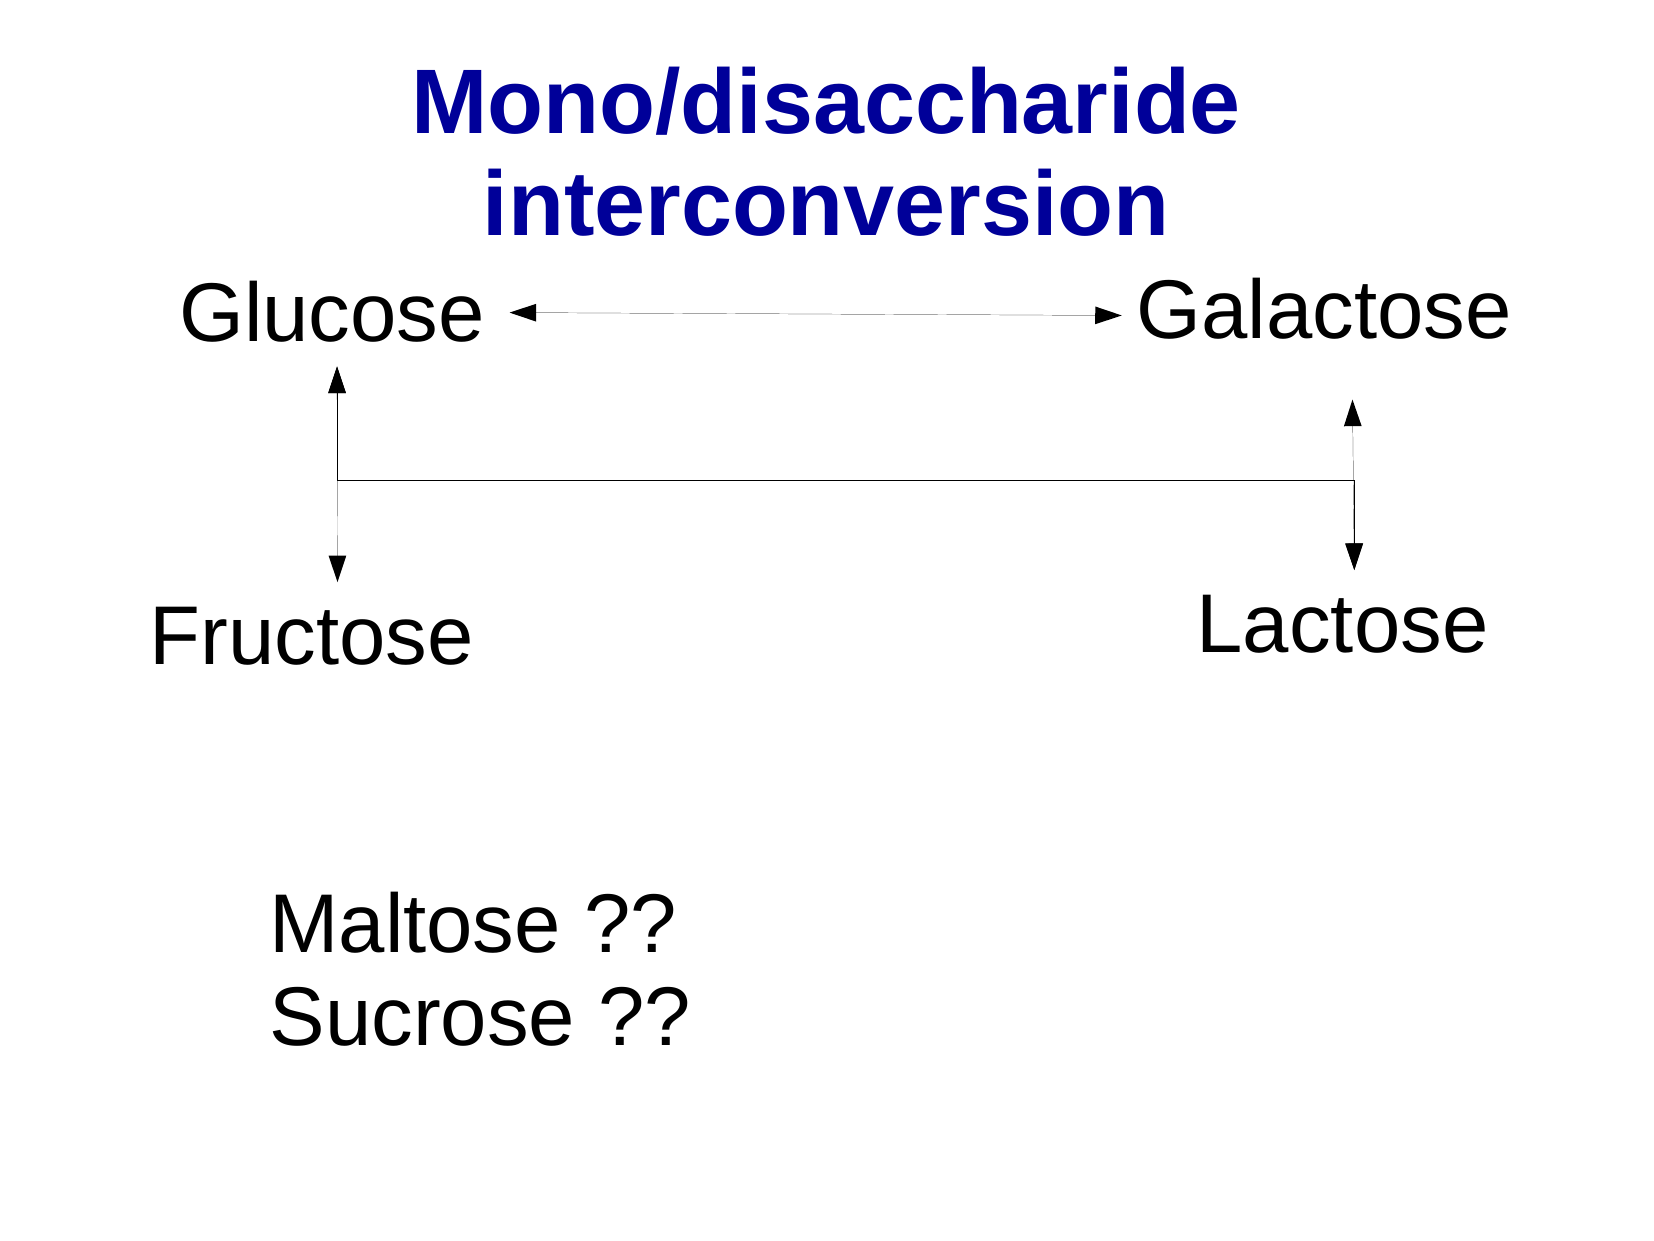

# Mono/disaccharide interconversion
Galactose
Glucose
Lactose
Fructose
Maltose ??
Sucrose ??